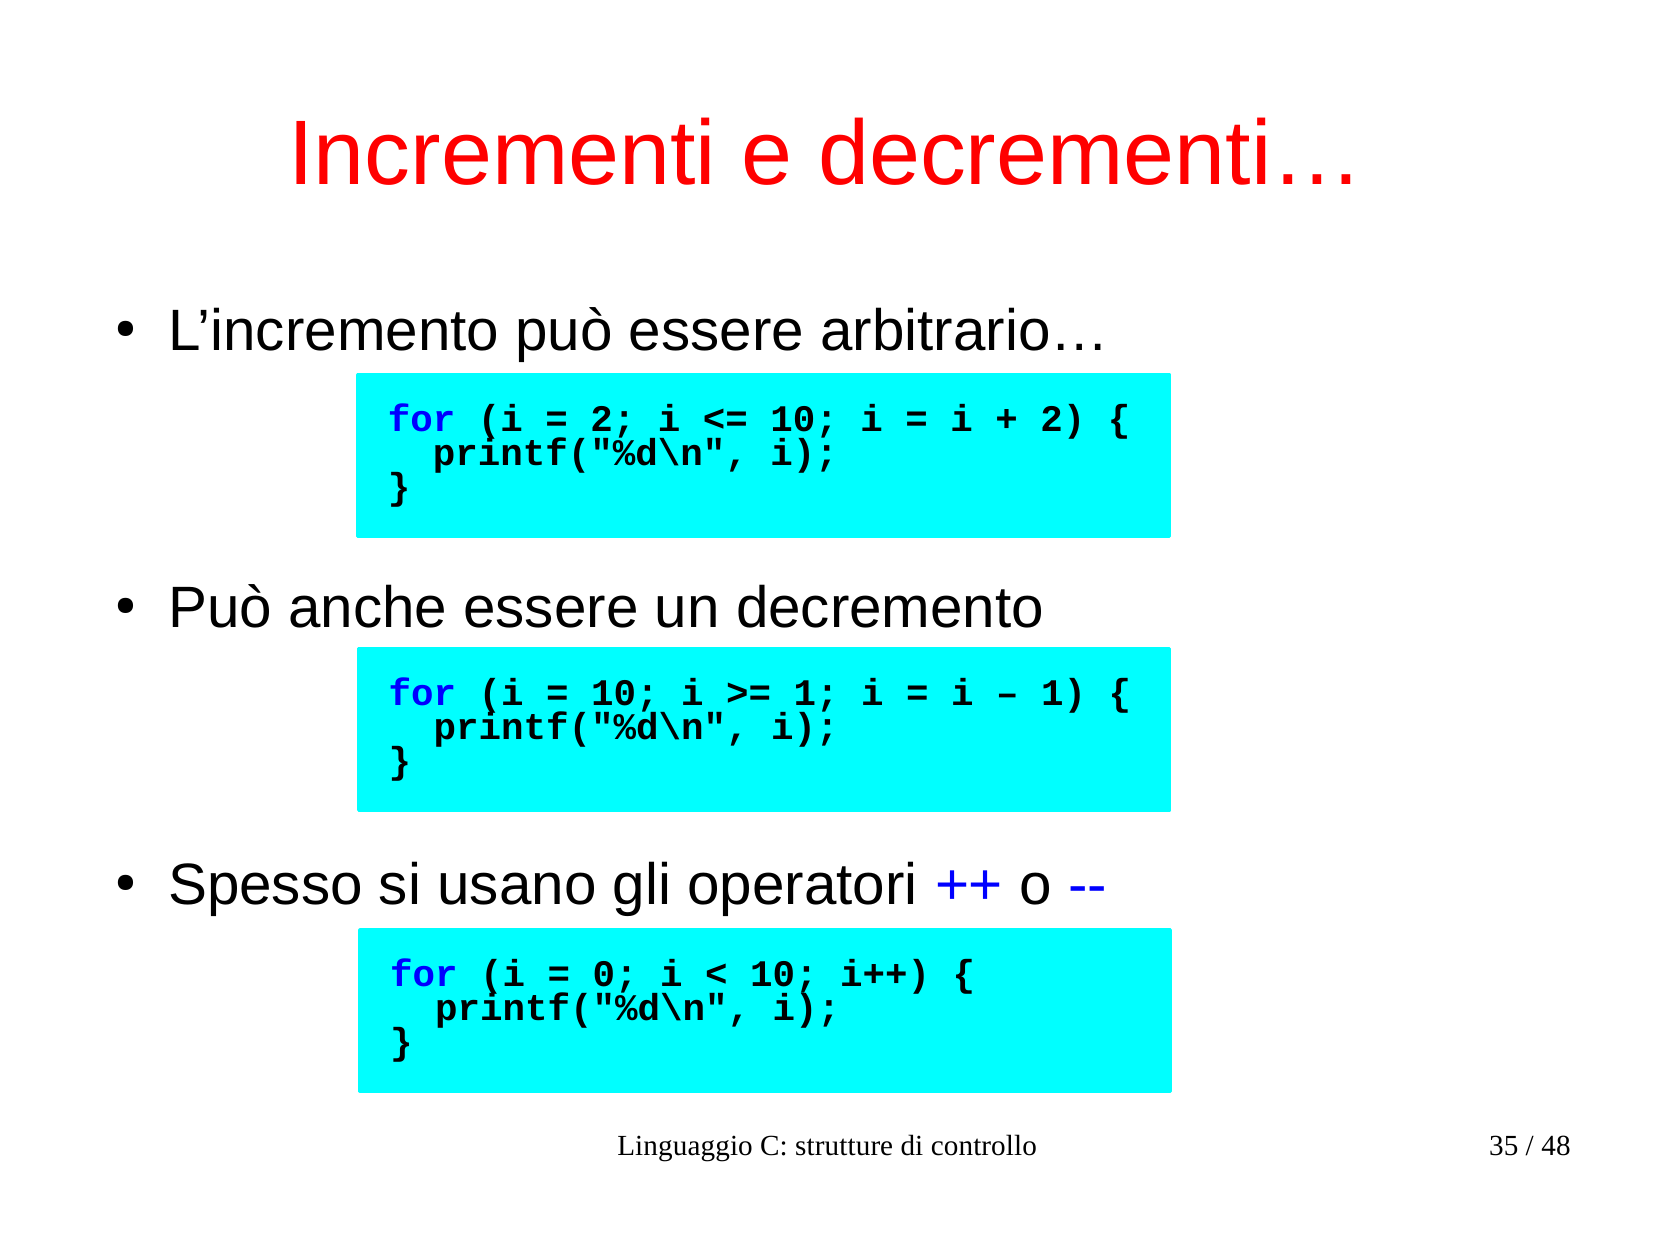

# Incrementi e decrementi…
L’incremento può essere arbitrario…
Può anche essere un decremento
Spesso si usano gli operatori ++ o --
for (i = 2; i <= 10; i = i + 2) {
 printf("%d\n", i);
}
for (i = 10; i >= 1; i = i – 1) {
 printf("%d\n", i);
}
for (i = 0; i < 10; i++) {
 printf("%d\n", i);
}
Linguaggio C: strutture di controllo
35